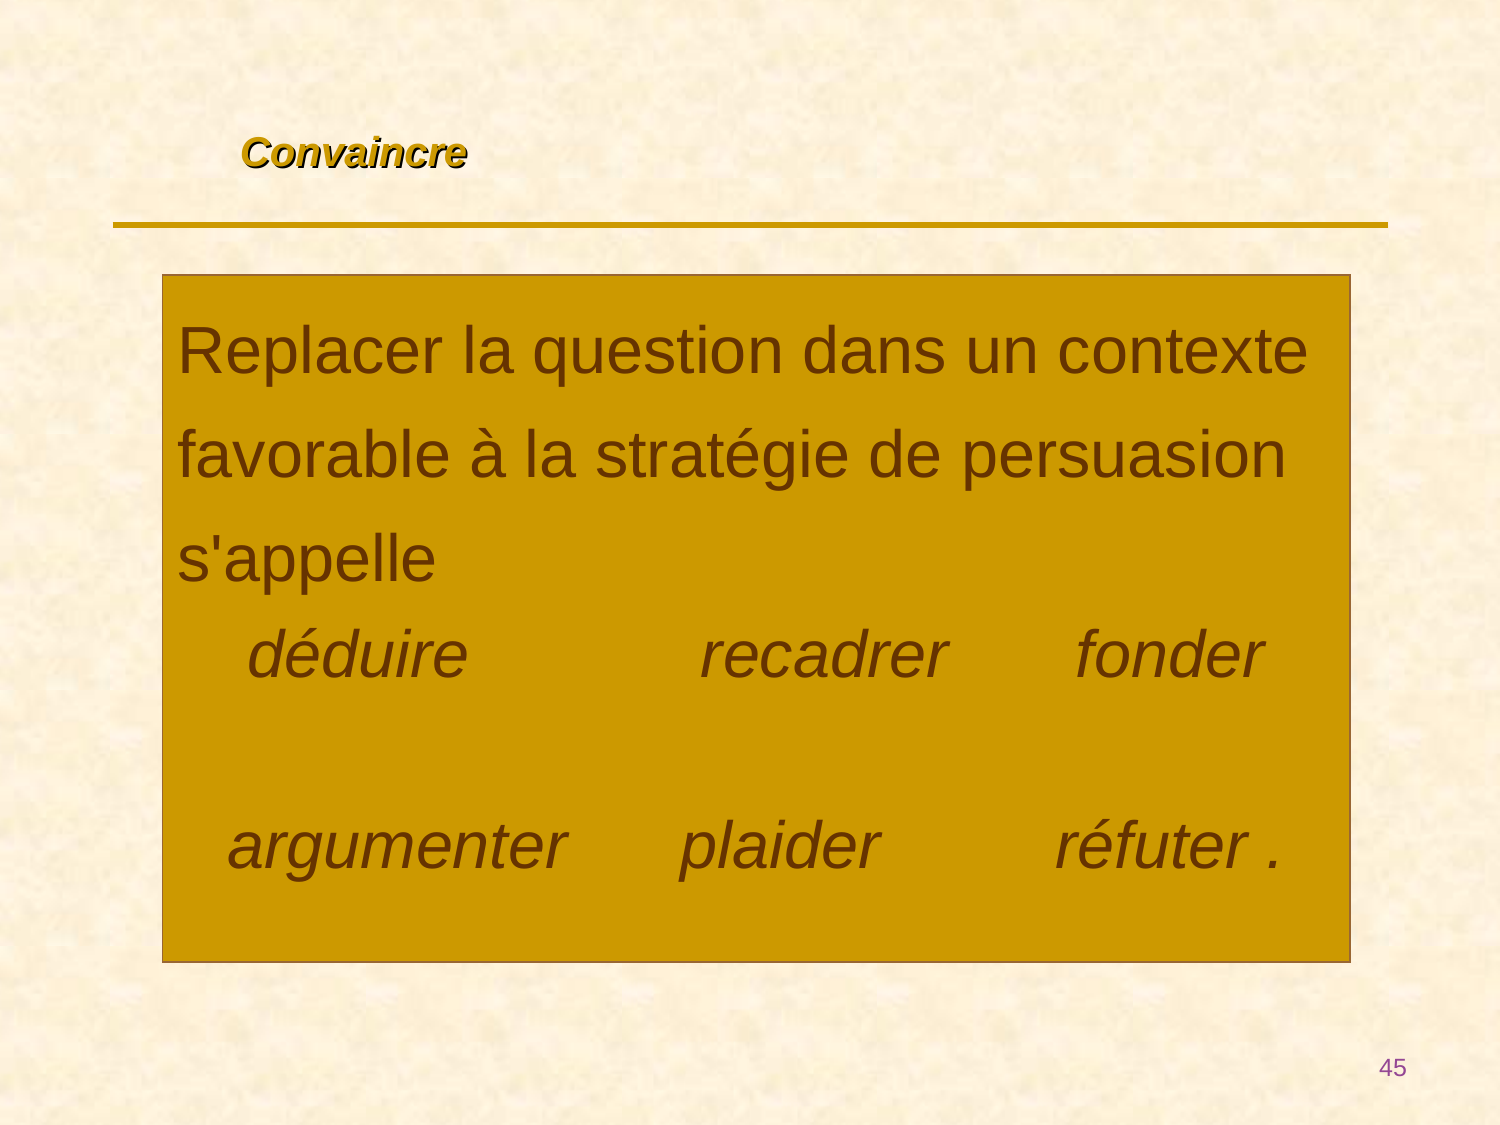

Convaincre
Replacer la question dans un contexte favorable à la stratégie de persuasion s'appelle
déduire	recadrer	fonder
argumenter	plaider		réfuter .
45